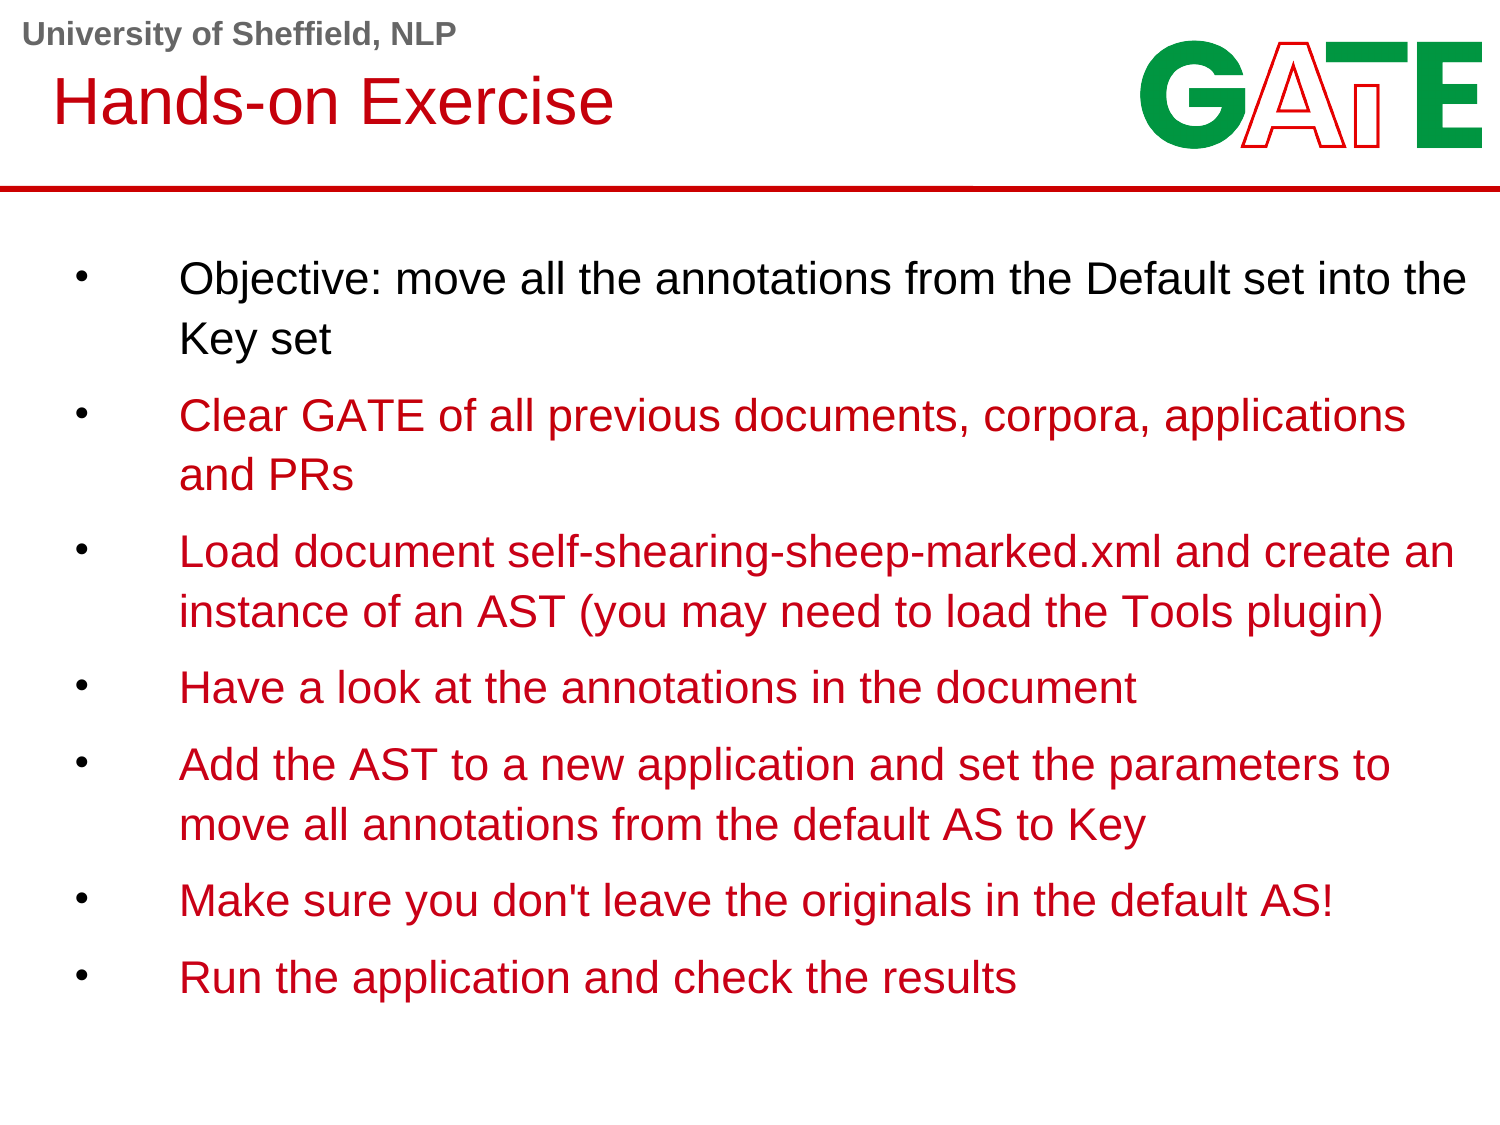

# Hands-on Exercise
Objective: move all the annotations from the Default set into the Key set
Clear GATE of all previous documents, corpora, applications and PRs
Load document self-shearing-sheep-marked.xml and create an instance of an AST (you may need to load the Tools plugin)
Have a look at the annotations in the document
Add the AST to a new application and set the parameters to move all annotations from the default AS to Key
Make sure you don't leave the originals in the default AS!
Run the application and check the results